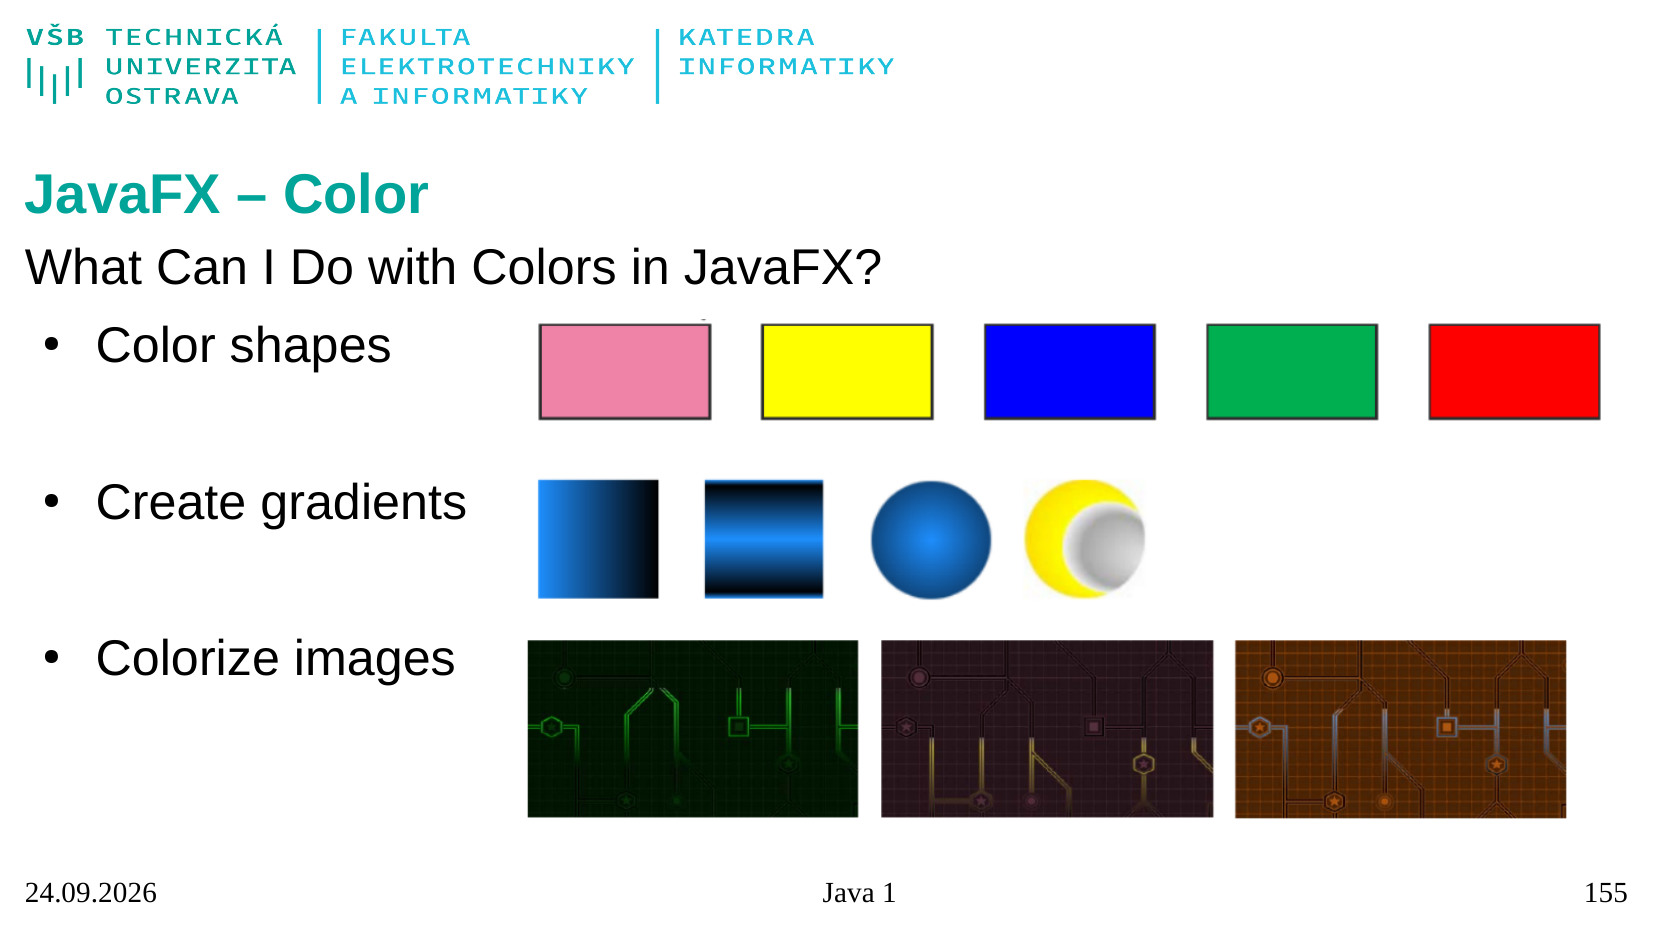

# JavaFX – Color
What Can I Do with Colors in JavaFX?
Color shapes
Create gradients
Colorize images
Java 1
155